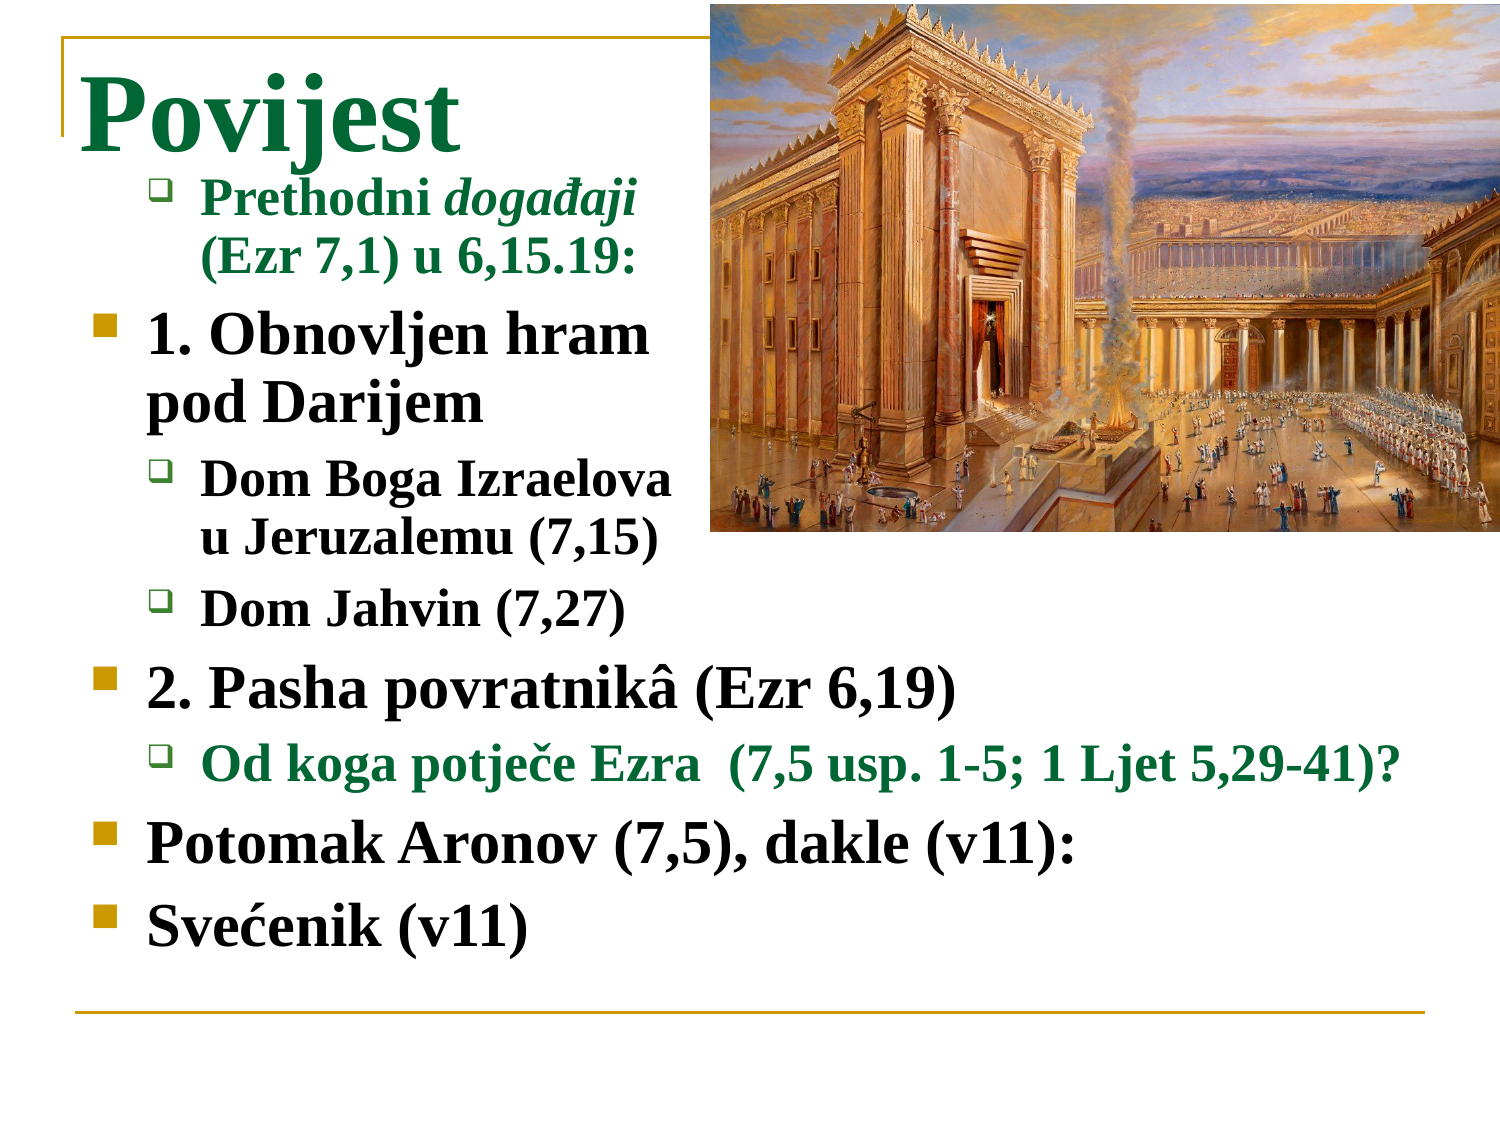

# Povijest
Prethodni događaji
(Ezr 7,1) u 6,15.19:
1. Obnovljen hram
pod Darijem
Dom Boga Izraelova
u Jeruzalemu (7,15)
Dom Jahvin (7,27)
2. Pasha povratnikâ (Ezr 6,19)
Od koga potječe Ezra (7,5 usp. 1-5; 1 Ljet 5,29-41)?
Potomak Aronov (7,5), dakle (v11):
Svećenik (v11)